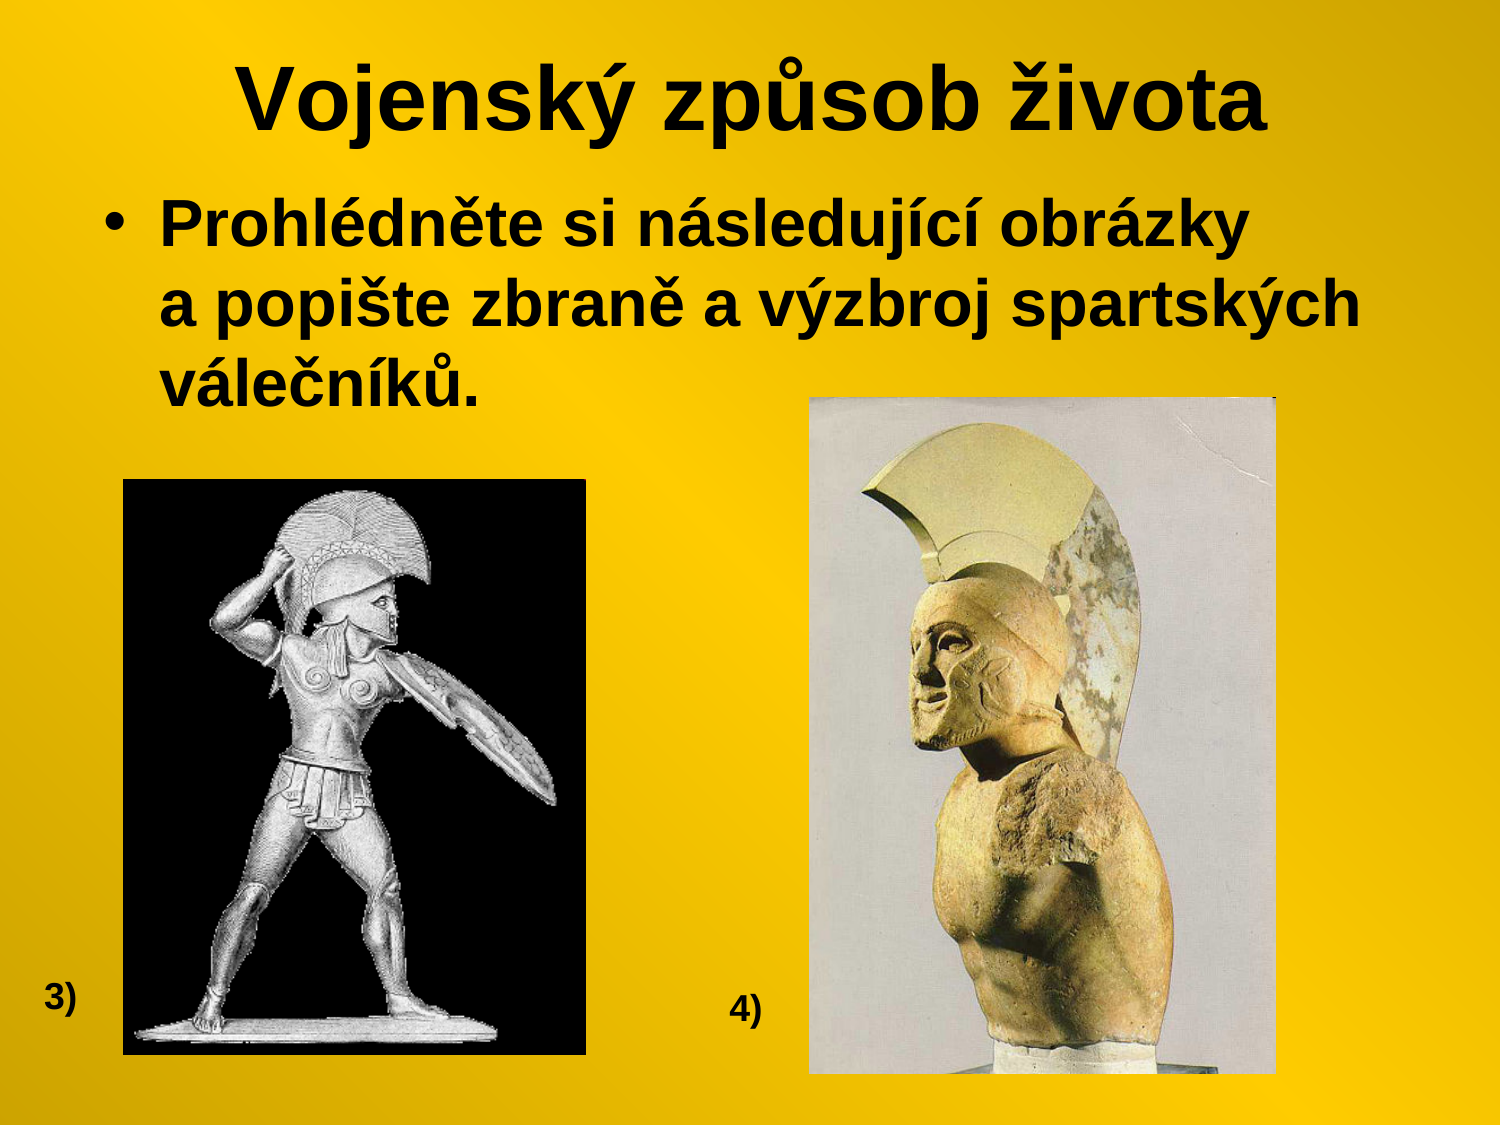

# Vojenský způsob života
Prohlédněte si následující obrázky
	a popište zbraně a výzbroj spartských válečníků.
3)
4)